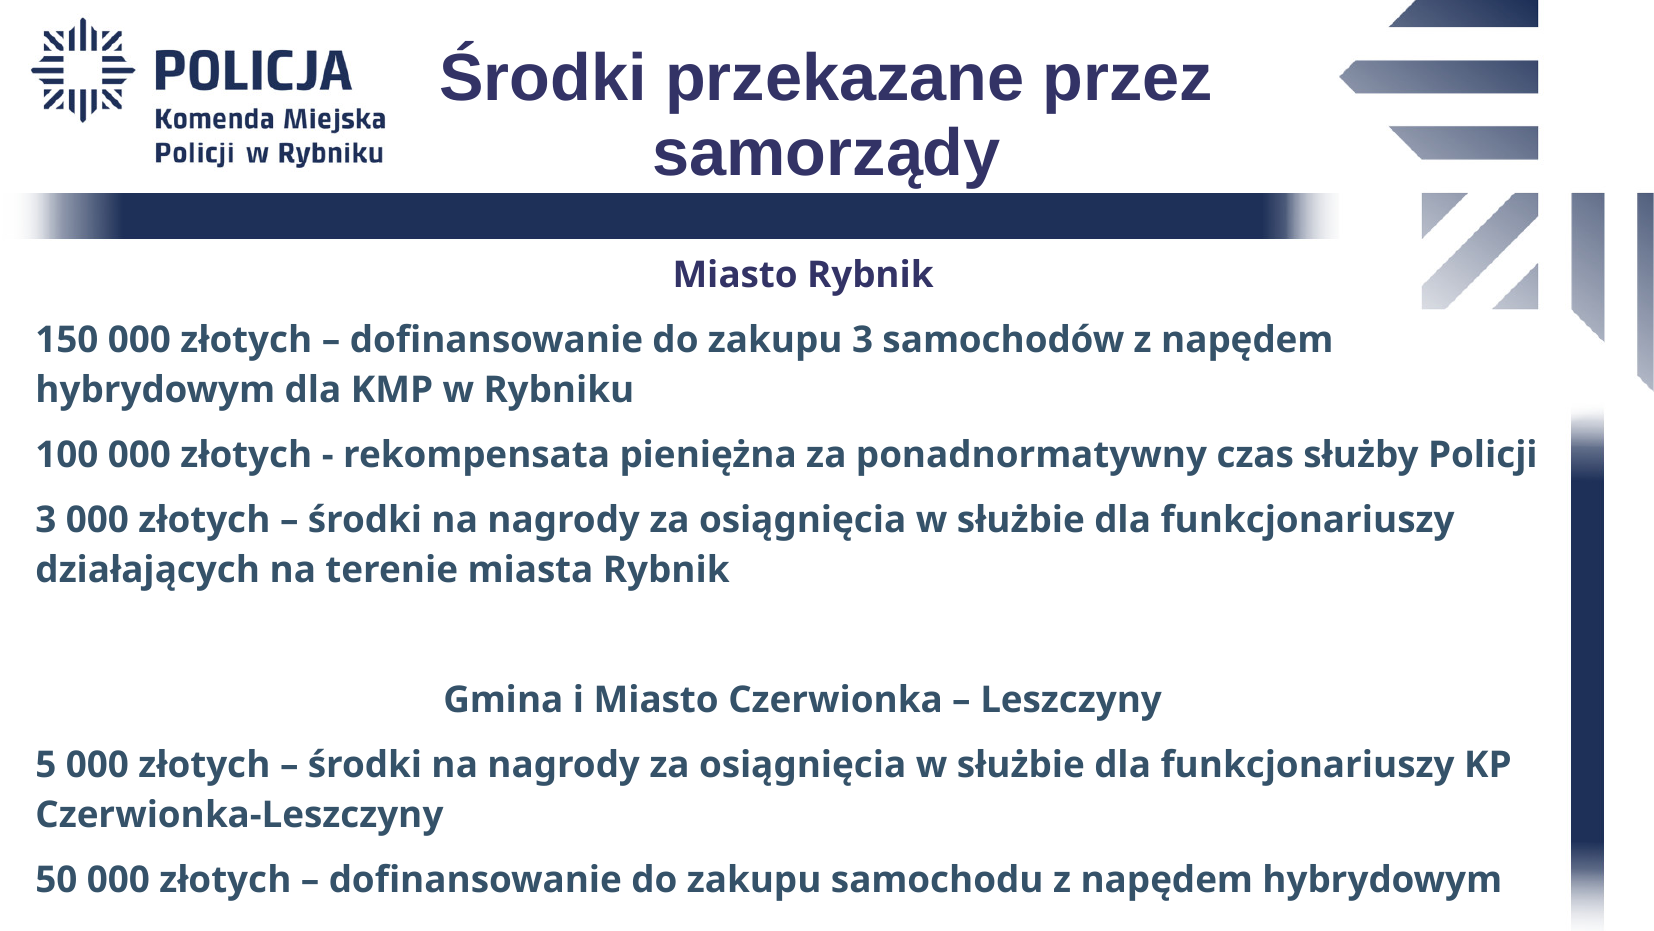

# Środki przekazane przez samorządy
Miasto Rybnik
150 000 złotych – dofinansowanie do zakupu 3 samochodów z napędem hybrydowym dla KMP w Rybniku
100 000 złotych - rekompensata pieniężna za ponadnormatywny czas służby Policji
3 000 złotych – środki na nagrody za osiągnięcia w służbie dla funkcjonariuszy działających na terenie miasta Rybnik
Gmina i Miasto Czerwionka – Leszczyny
5 000 złotych – środki na nagrody za osiągnięcia w służbie dla funkcjonariuszy KP Czerwionka-Leszczyny
50 000 złotych – dofinansowanie do zakupu samochodu z napędem hybrydowym